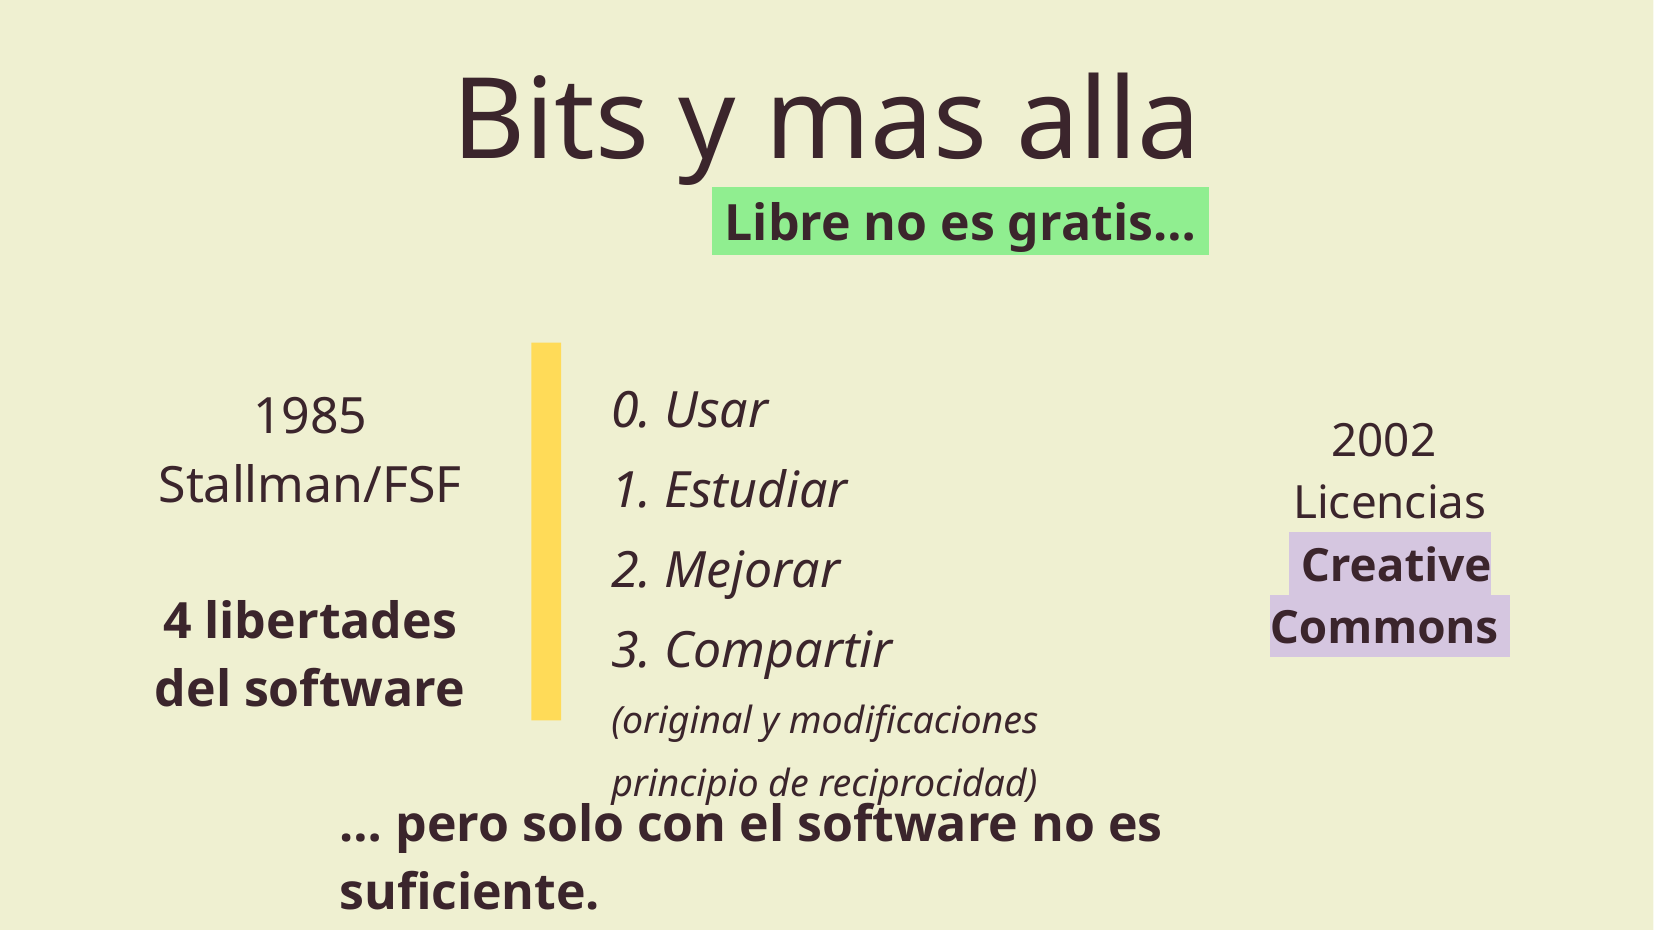

# Bits y mas alla
 Libre no es gratis…
0. Usar
1. Estudiar
2. Mejorar
3. Compartir
(original y modificaciones
principio de reciprocidad)
1985 Stallman/FSF
4 libertades
del software
2002
Licencias
 Creative Commons
… pero solo con el software no es suficiente.